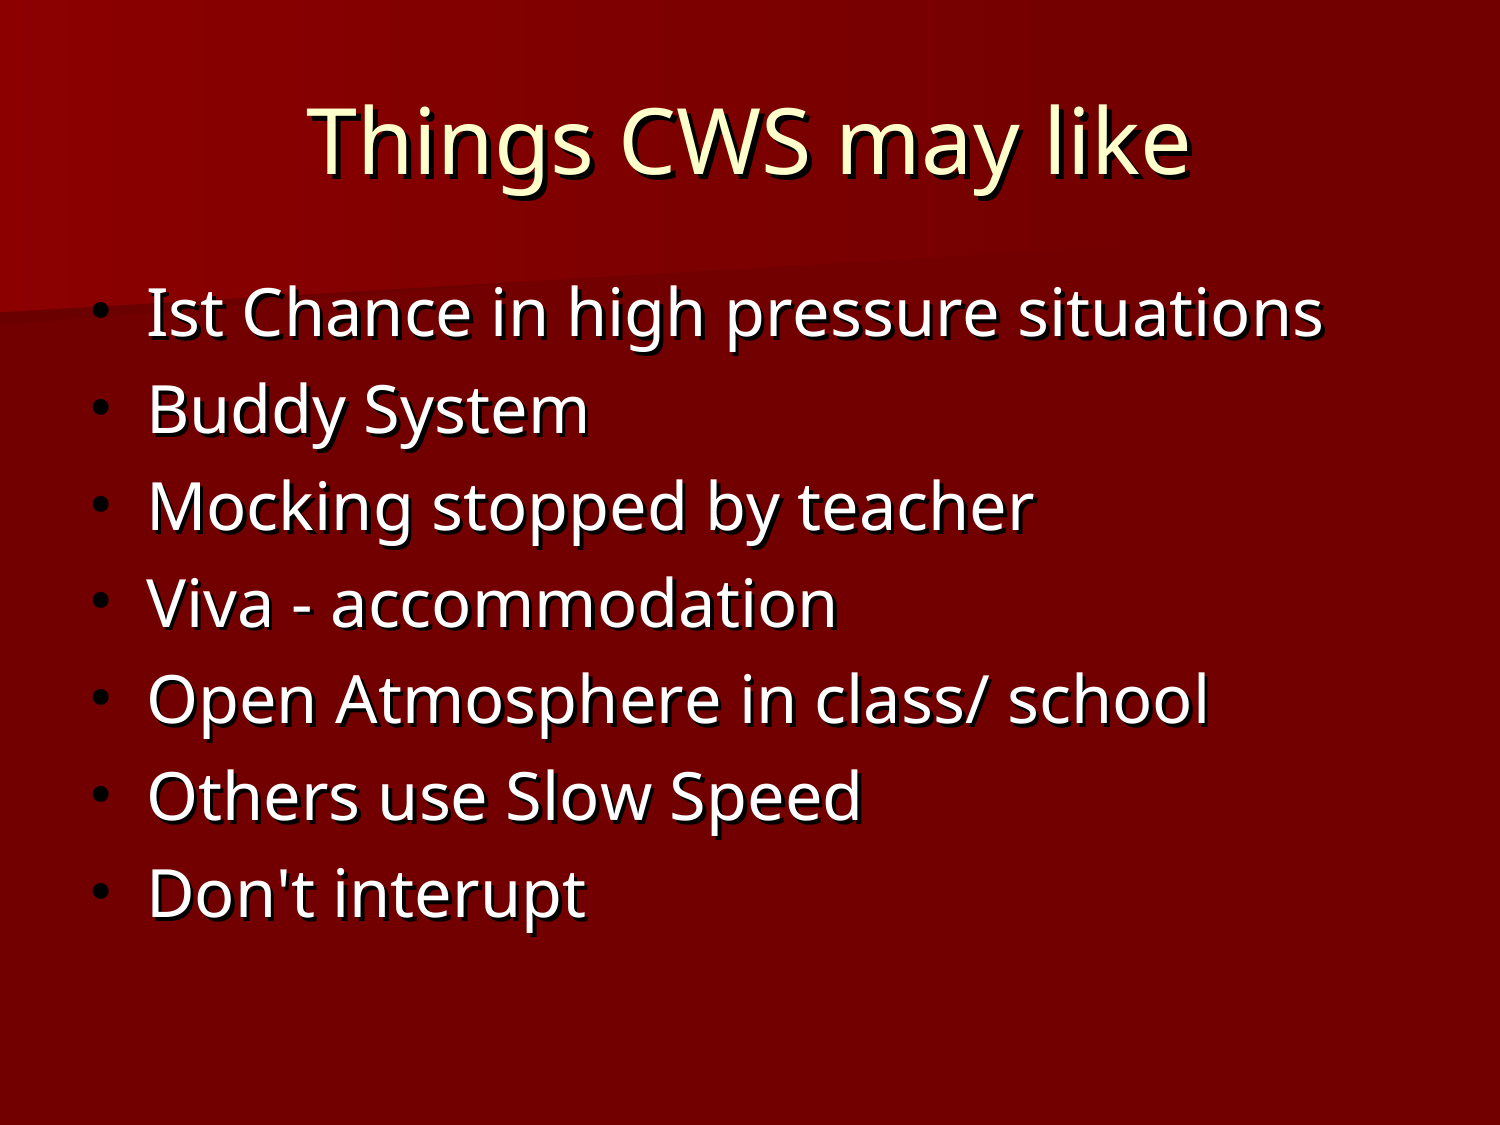

# Things CWS may like
Ist Chance in high pressure situations
Buddy System
Mocking stopped by teacher
Viva - accommodation
Open Atmosphere in class/ school
Others use Slow Speed
Don't interupt